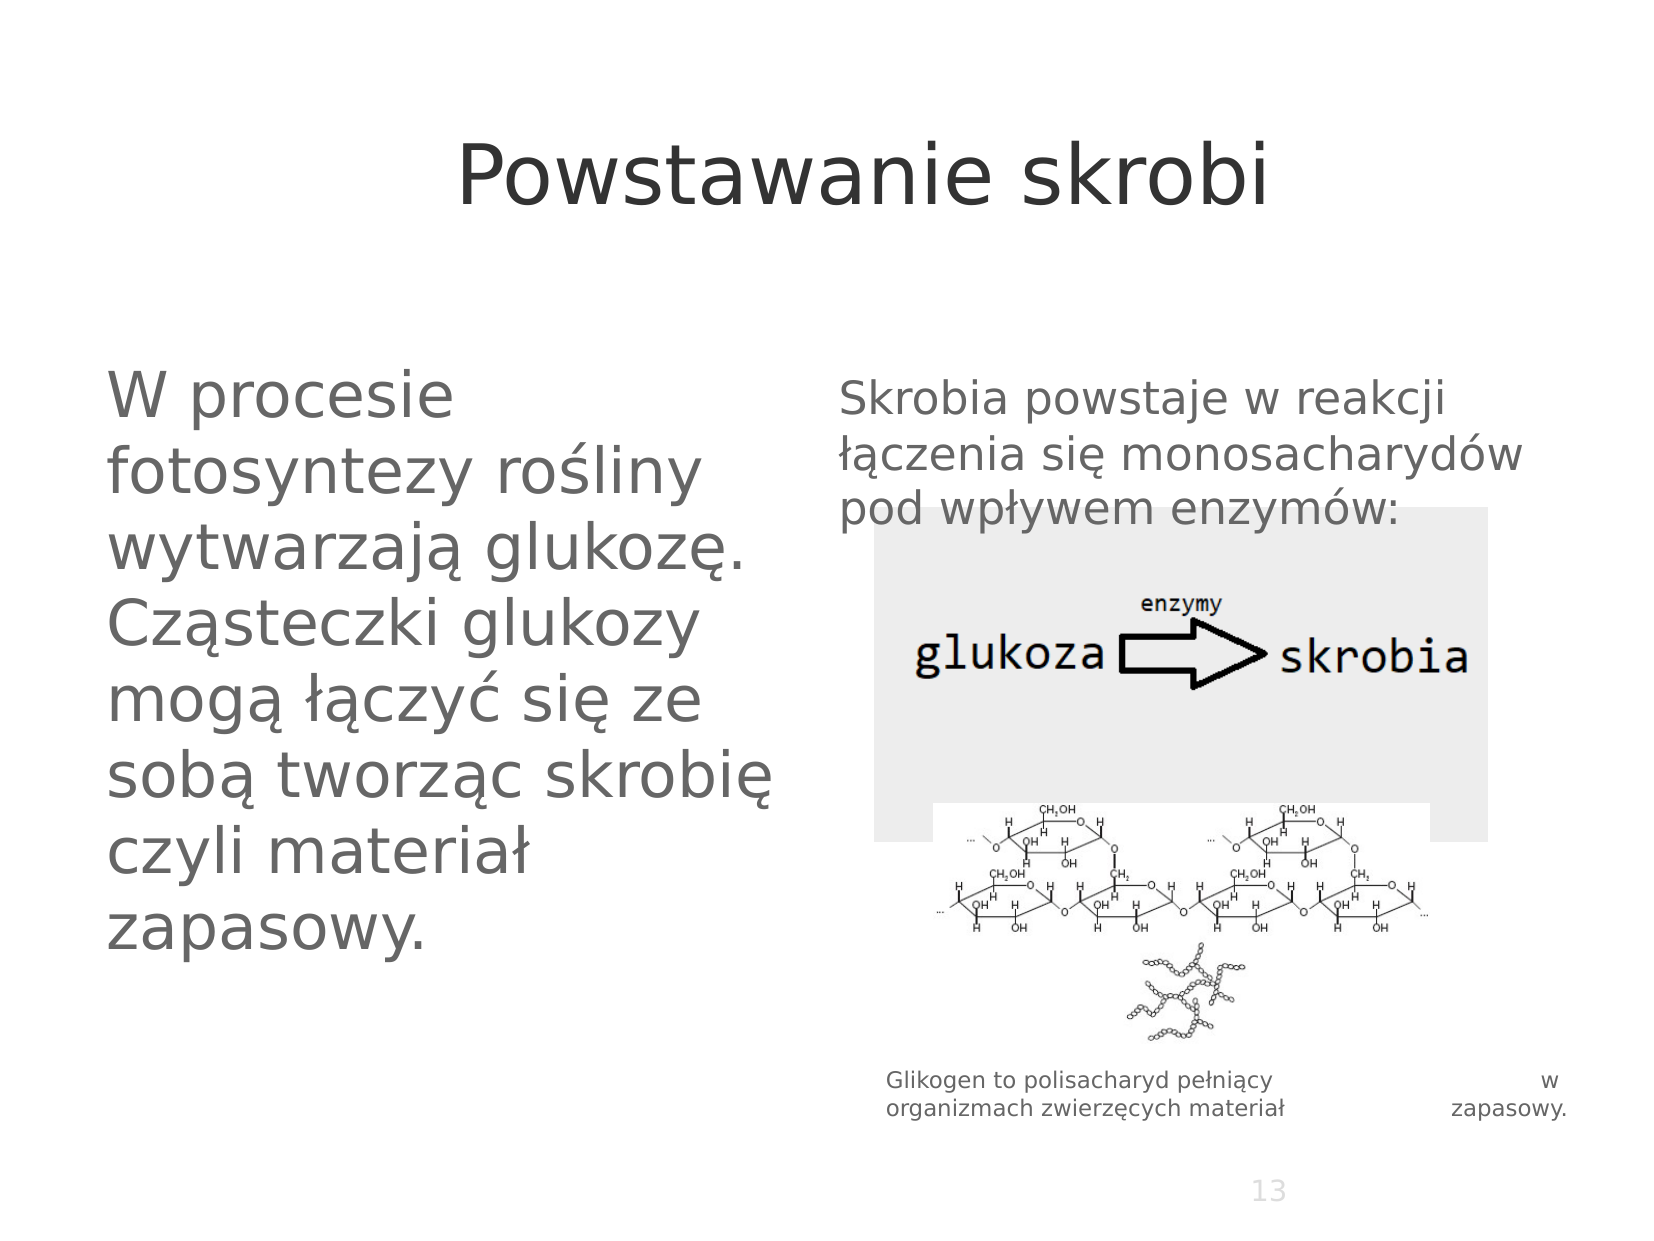

# Powstawanie skrobi
W procesie fotosyntezy rośliny wytwarzają glukozę. Cząsteczki glukozy mogą łączyć się ze sobą tworząc skrobię czyli materiał zapasowy.
Skrobia powstaje w reakcji łączenia się monosacharydów pod wpływem enzymów:
Glikogen to polisacharyd pełniący w organizmach zwierzęcych materiał zapasowy.